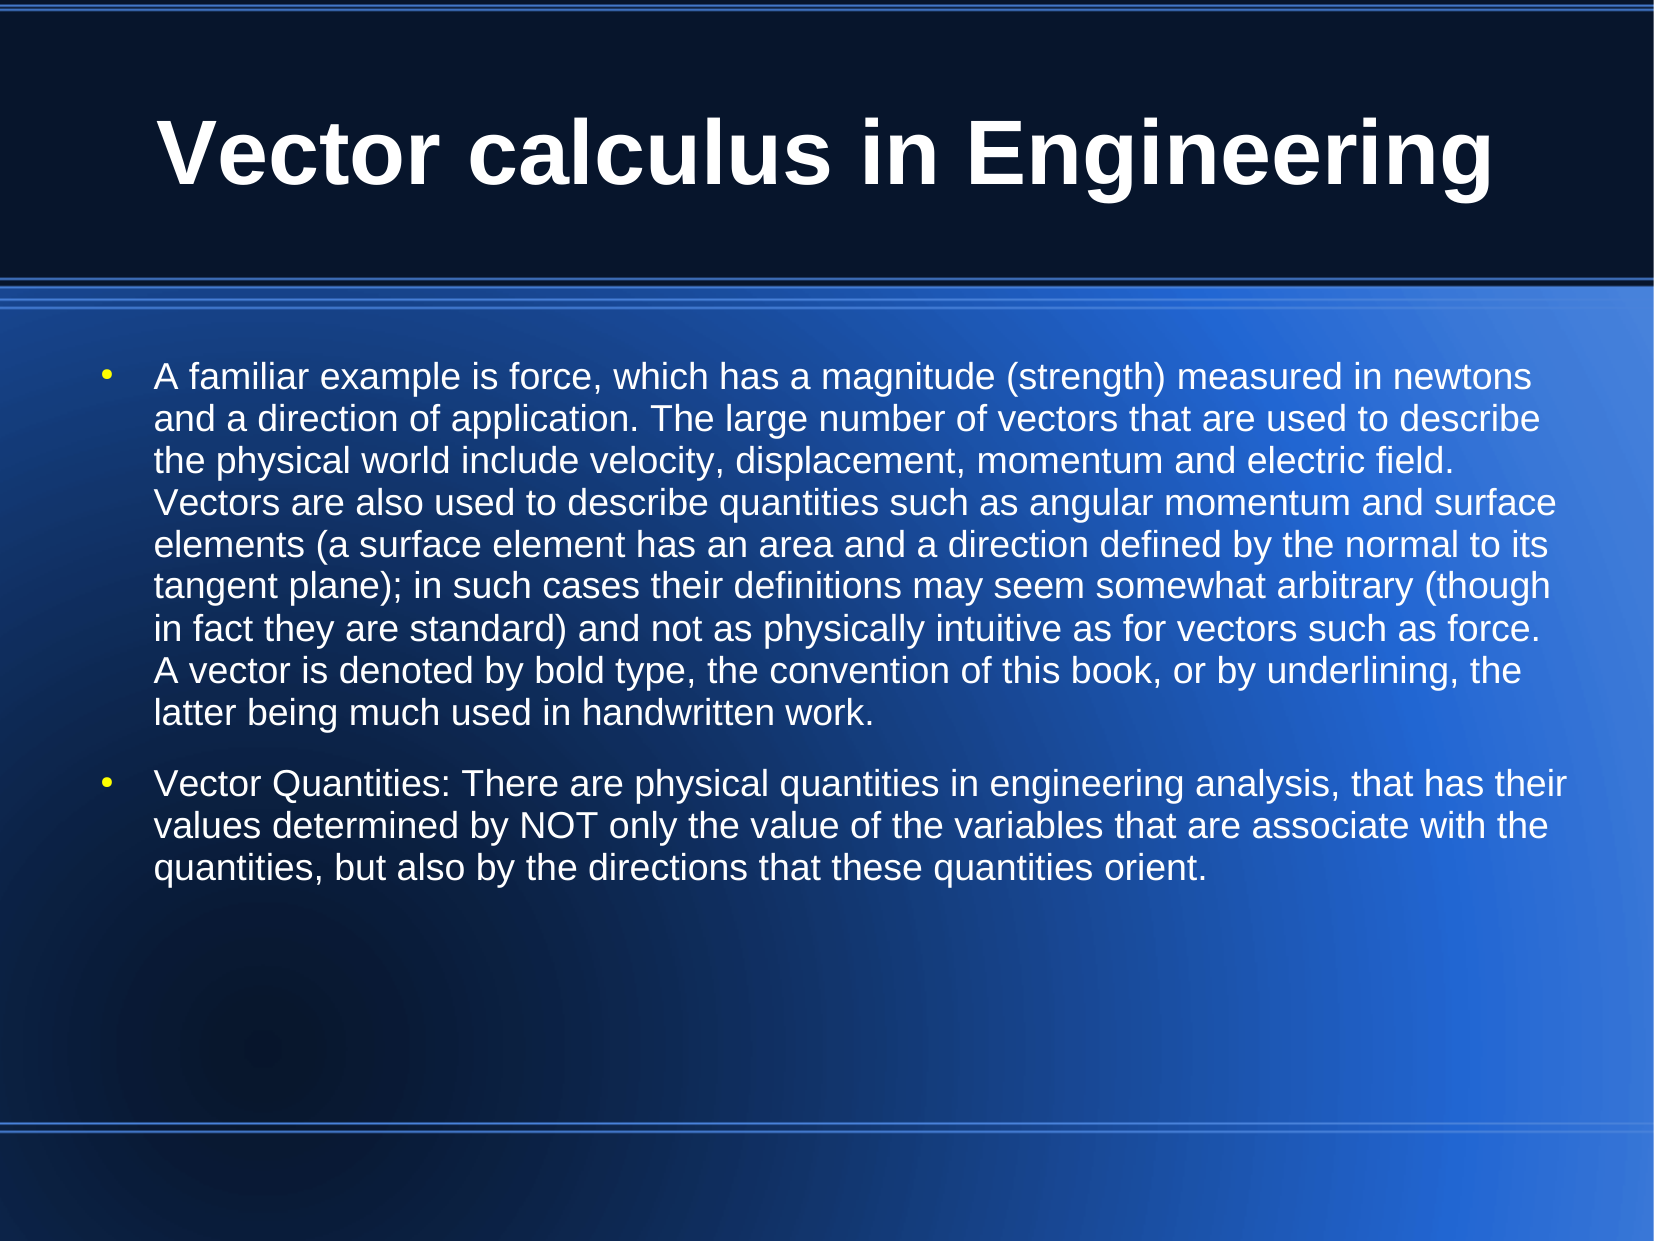

# Vector calculus in Engineering
A familiar example is force, which has a magnitude (strength) measured in newtons and a direction of application. The large number of vectors that are used to describe the physical world include velocity, displacement, momentum and electric field. Vectors are also used to describe quantities such as angular momentum and surface elements (a surface element has an area and a direction defined by the normal to its tangent plane); in such cases their definitions may seem somewhat arbitrary (though in fact they are standard) and not as physically intuitive as for vectors such as force. A vector is denoted by bold type, the convention of this book, or by underlining, the latter being much used in handwritten work.
Vector Quantities: There are physical quantities in engineering analysis, that has their values determined by NOT only the value of the variables that are associate with the quantities, but also by the directions that these quantities orient.